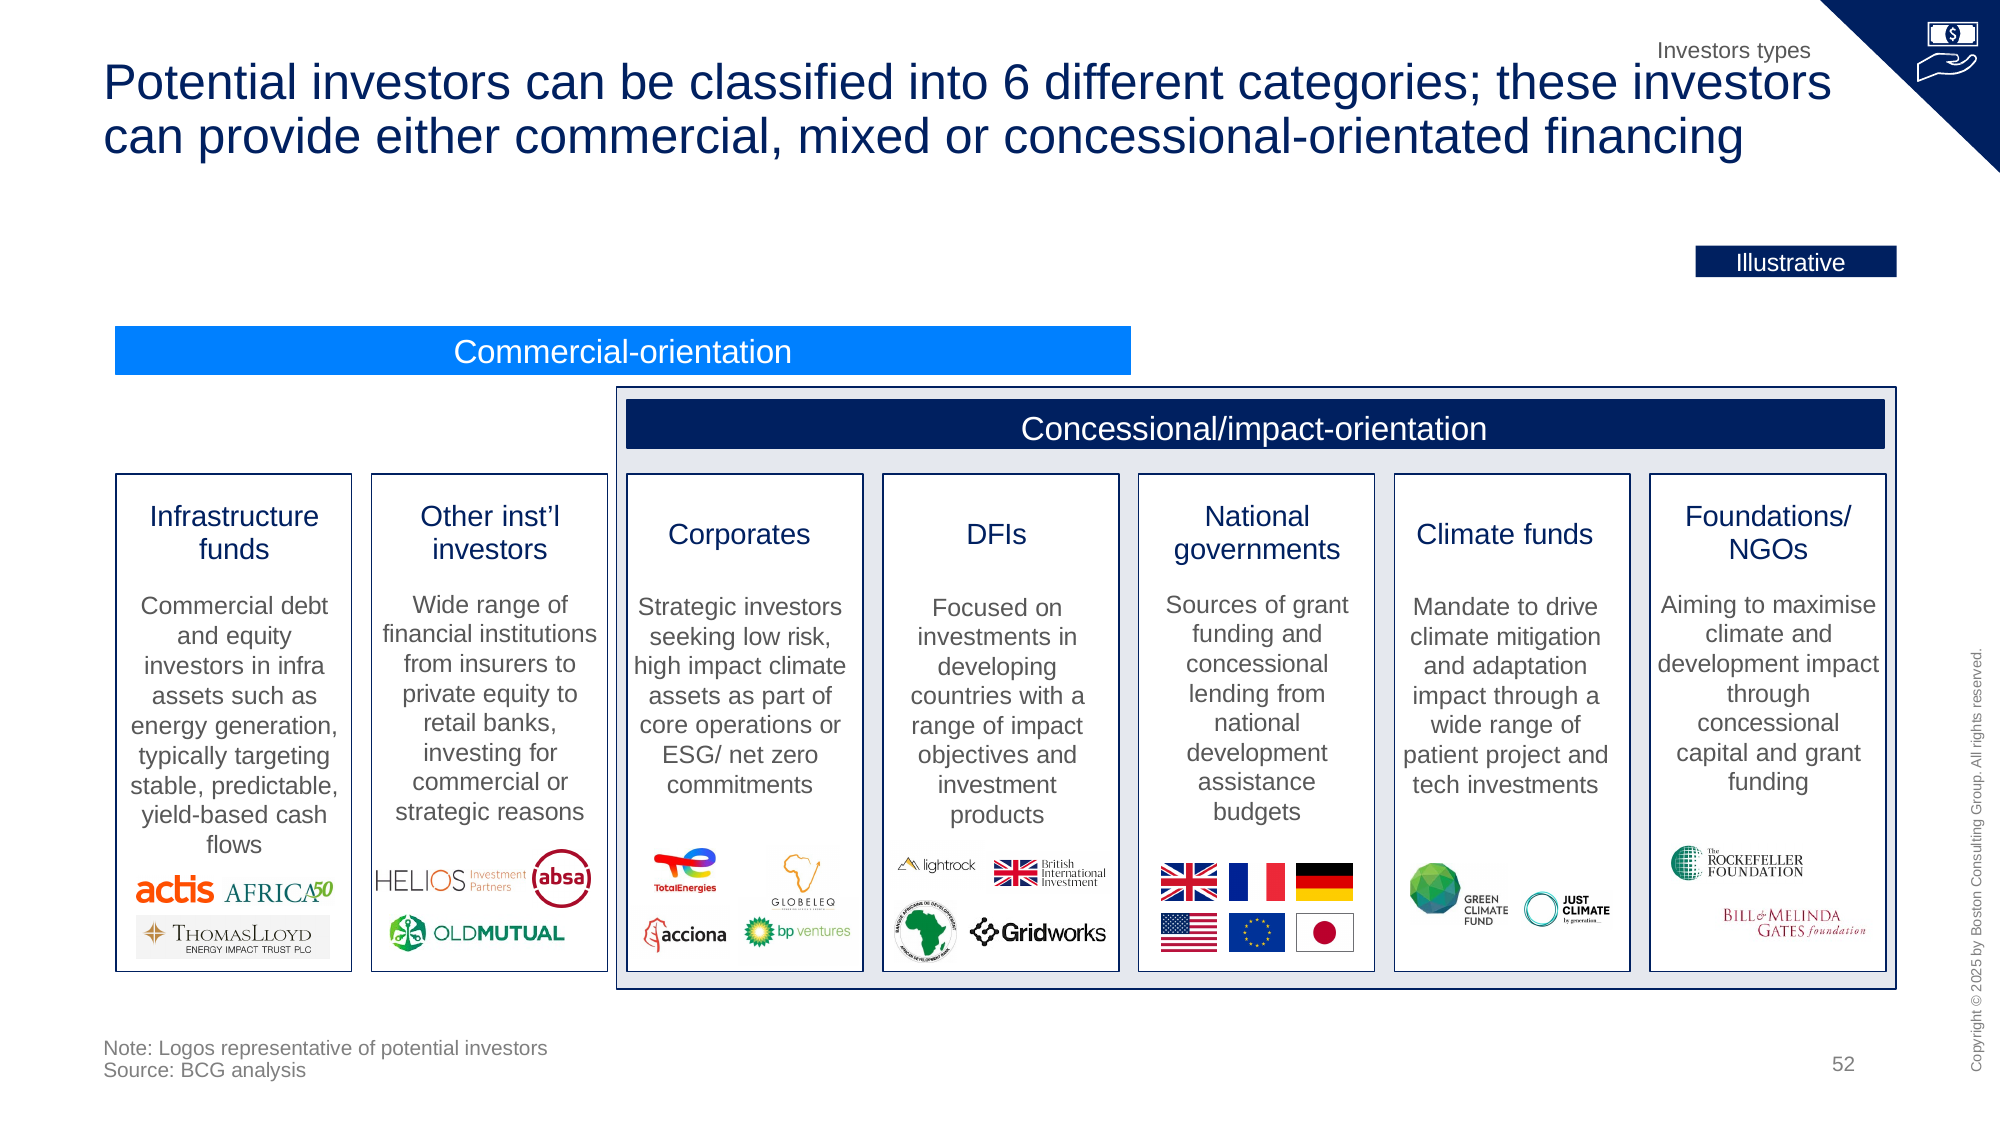

Investors types
# Potential investors can be classified into 6 different categories; these investors can provide either commercial, mixed or concessional-orientated financing
Illustrative
Commercial-orientation
Concessional/impact-orientation
Infrastructure funds
Commercial debt and equity investors in infra assets such as energy generation, typically targeting stable, predictable, yield-based cash flows
Other inst’l investors
Wide range of financial institutions from insurers to private equity to retail banks, investing for commercial or strategic reasons
Corporates
Strategic investors seeking low risk, high impact climate assets as part of core operations or ESG/ net zero commitments
DFIs
Focused on investments in developing countries with a range of impact objectives and investment products
National governments
Sources of grant funding and concessional lending from national development assistance budgets
Climate funds
Mandate to drive climate mitigation and adaptation impact through a wide range of patient project and tech investments
Foundations/ NGOs
Aiming to maximise climate and development impact through concessional capital and grant funding
Note: Logos representative of potential investors
Source: BCG analysis